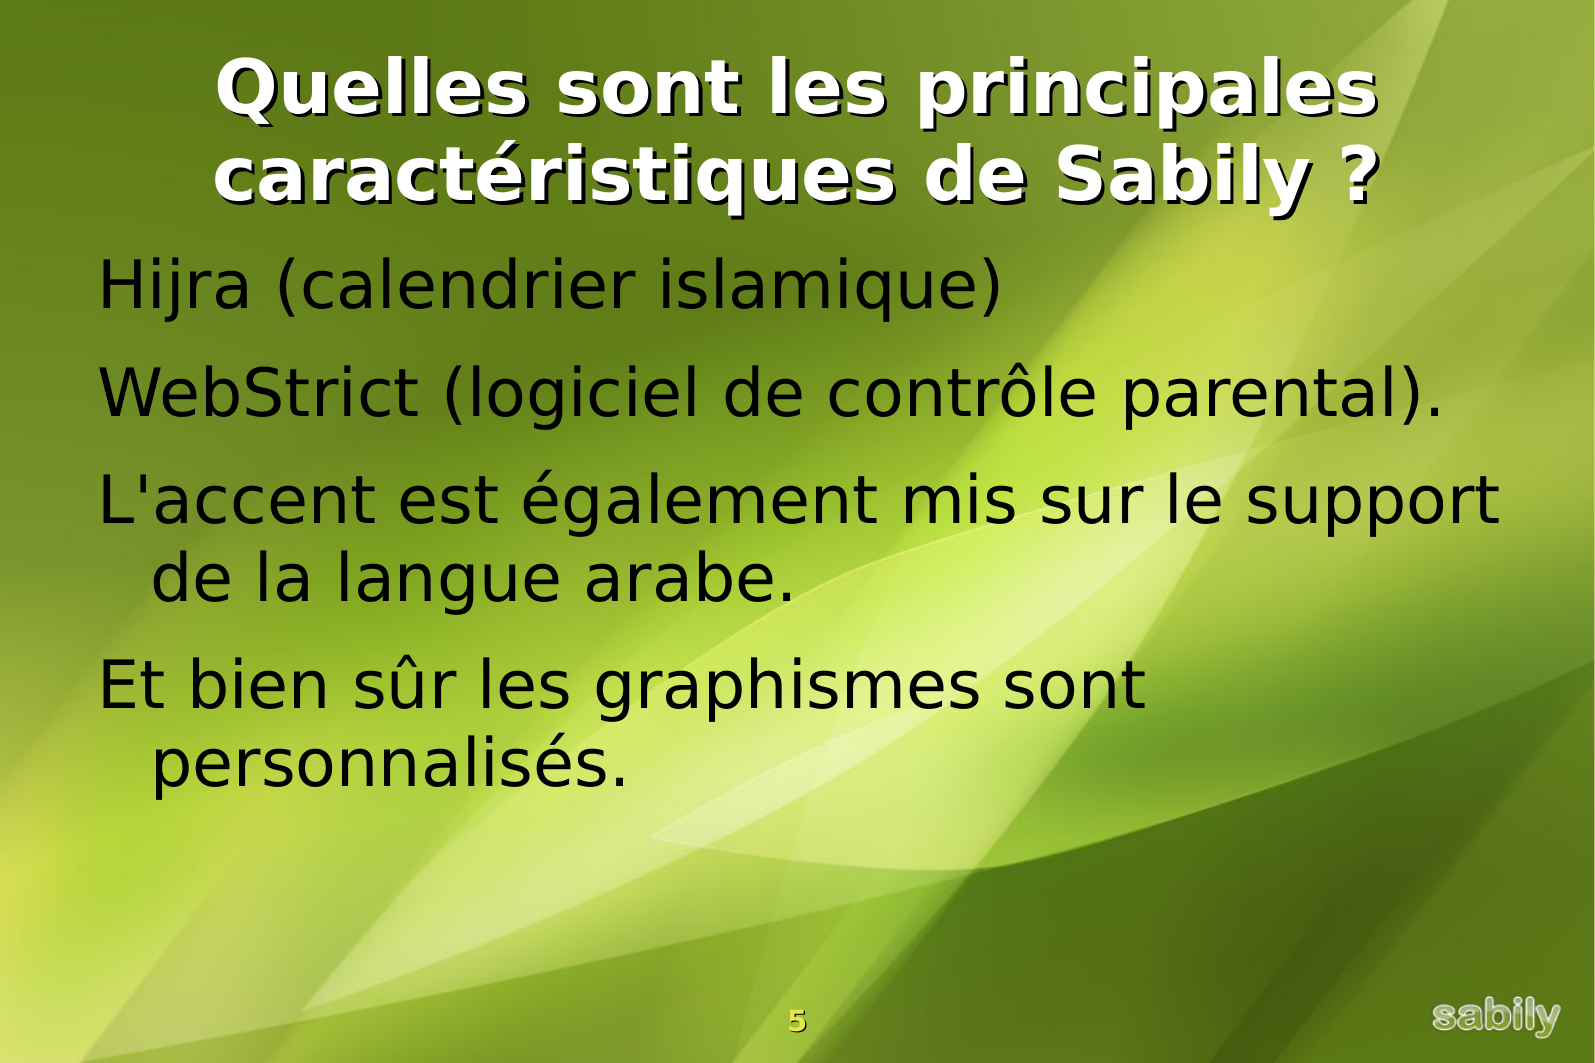

# Quelles sont les principales caractéristiques de Sabily ?
Hijra (calendrier islamique)
WebStrict (logiciel de contrôle parental).
L'accent est également mis sur le support de la langue arabe.
Et bien sûr les graphismes sont personnalisés.
5